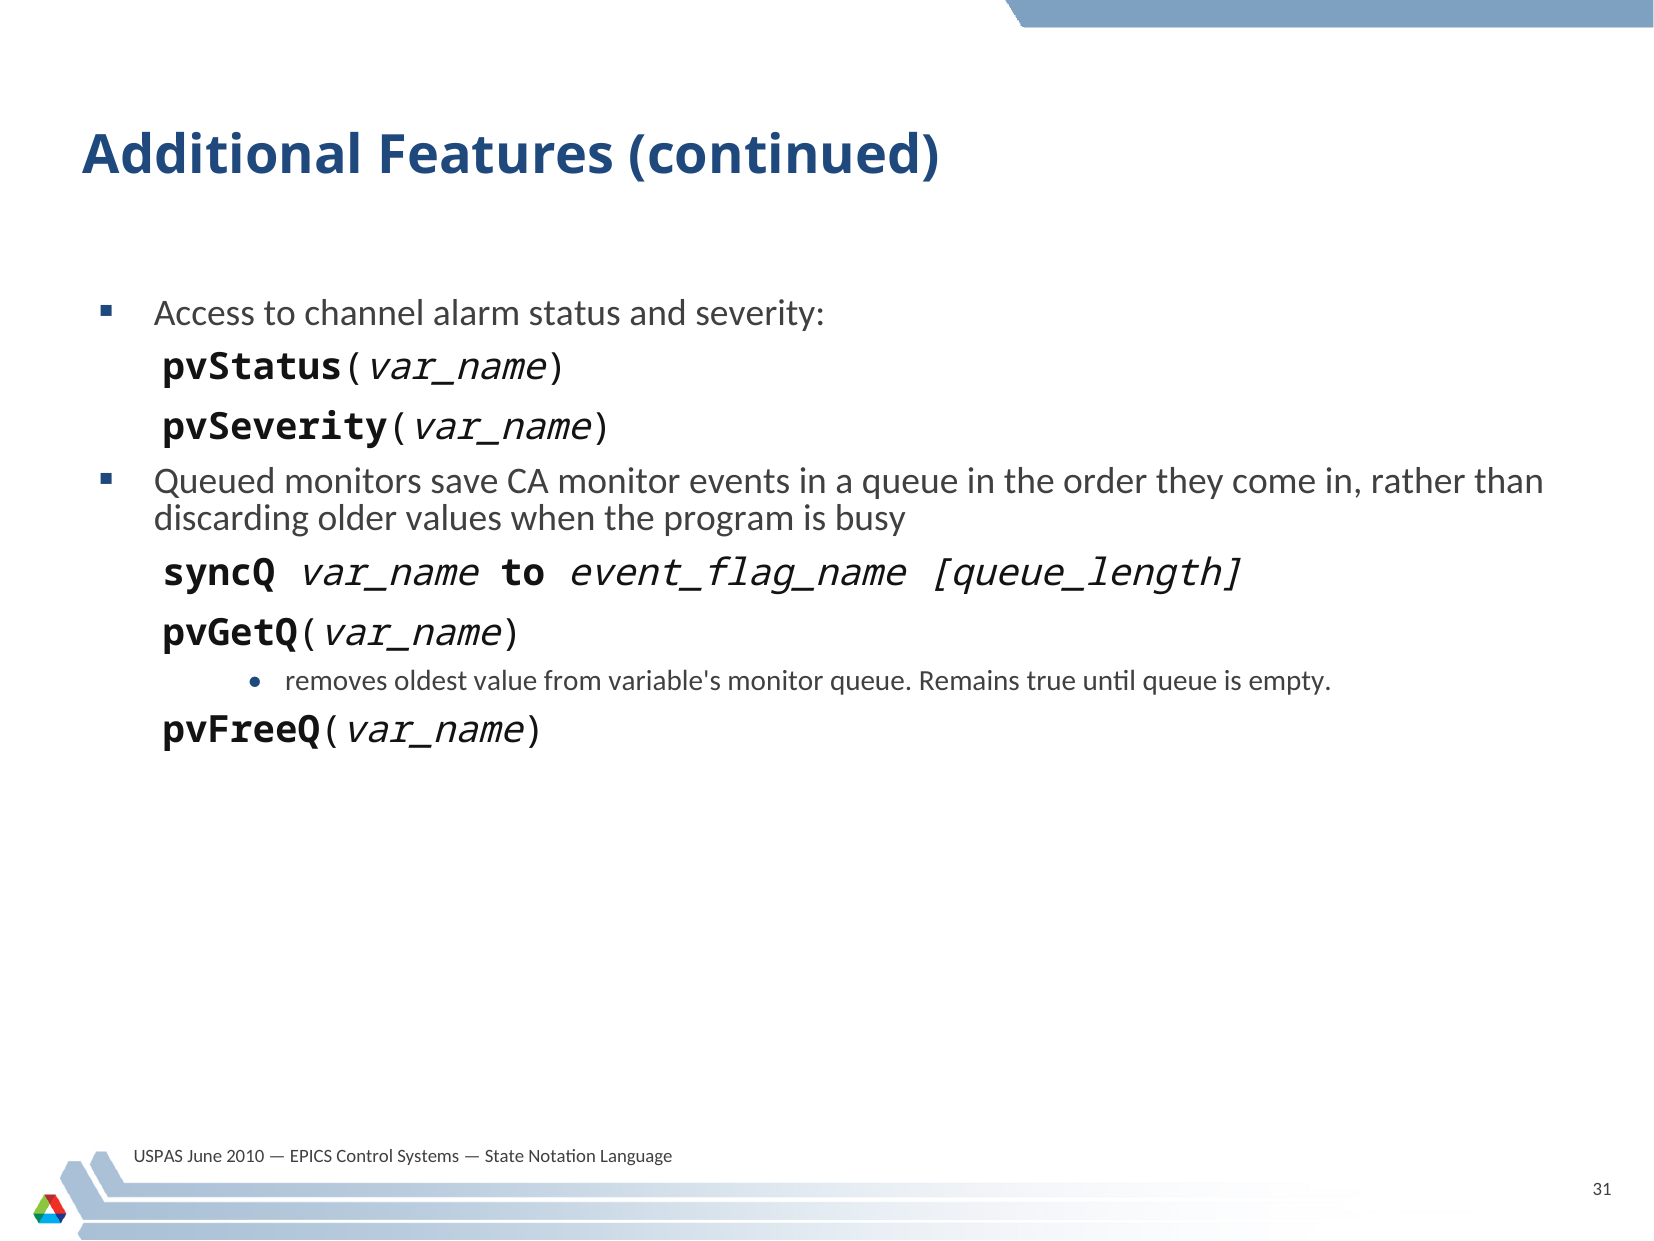

# Additional Features (continued)
Access to channel alarm status and severity:
pvStatus(var_name)
pvSeverity(var_name)
Queued monitors save CA monitor events in a queue in the order they come in, rather than discarding older values when the program is busy
syncQ var_name to event_flag_name [queue_length]
pvGetQ(var_name)
removes oldest value from variable's monitor queue. Remains true until queue is empty.
pvFreeQ(var_name)
USPAS June 2010 — EPICS Control Systems — State Notation Language
31